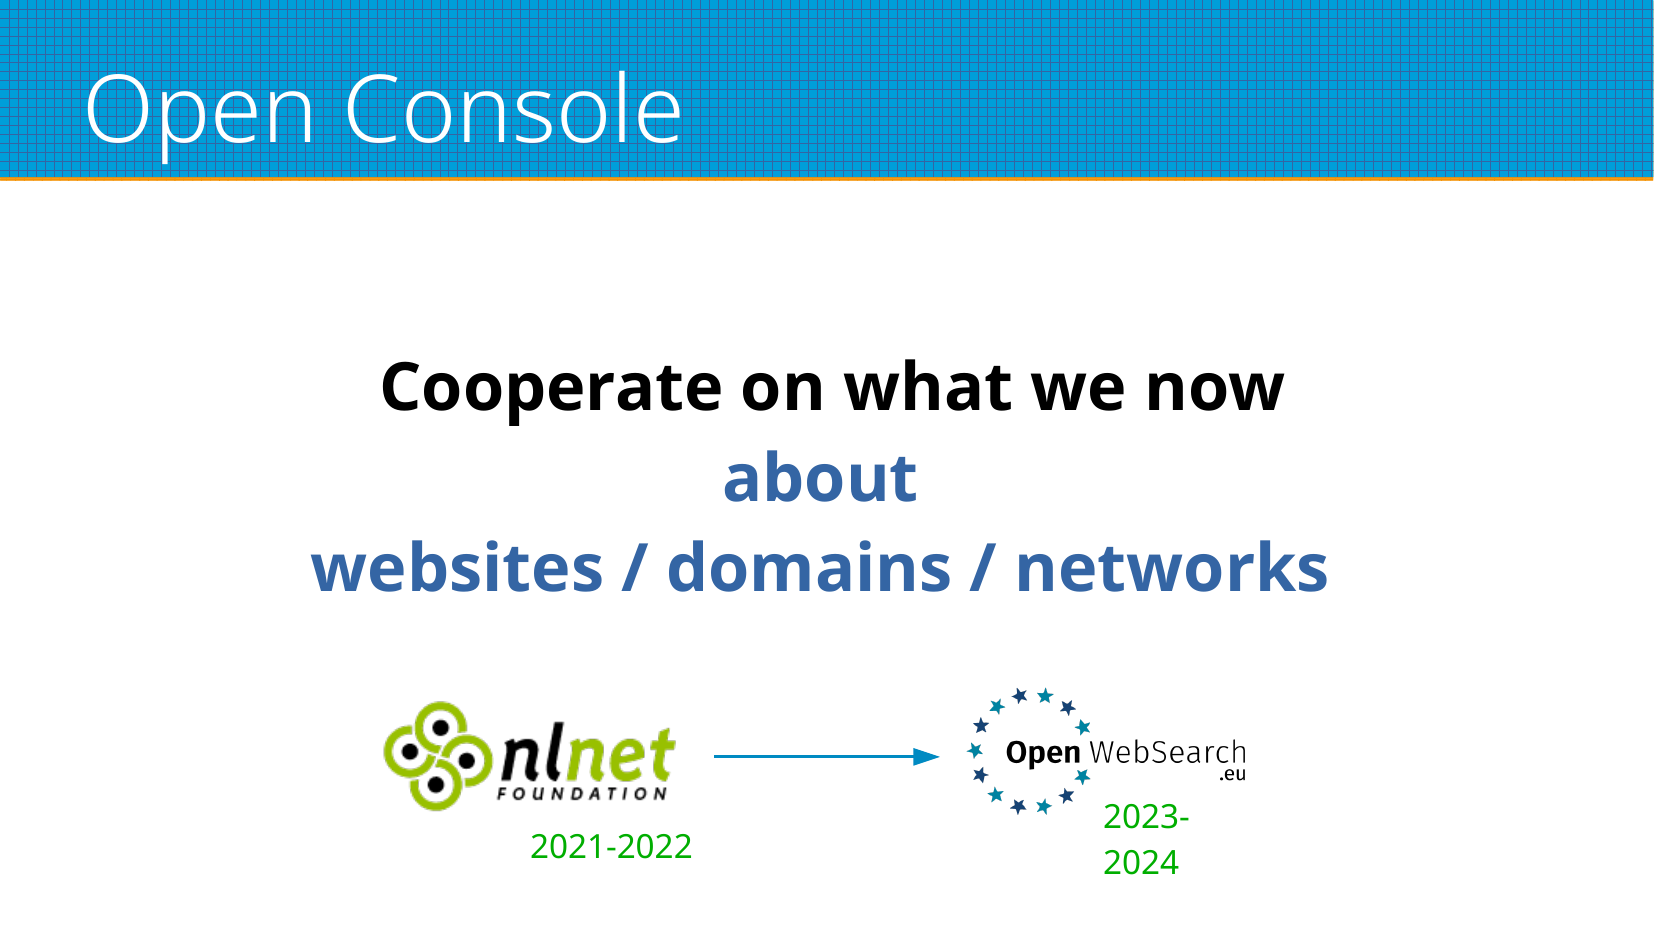

# Open Console
Cooperate on what we now
about
websites / domains / networks
2023-2024
2021-2022